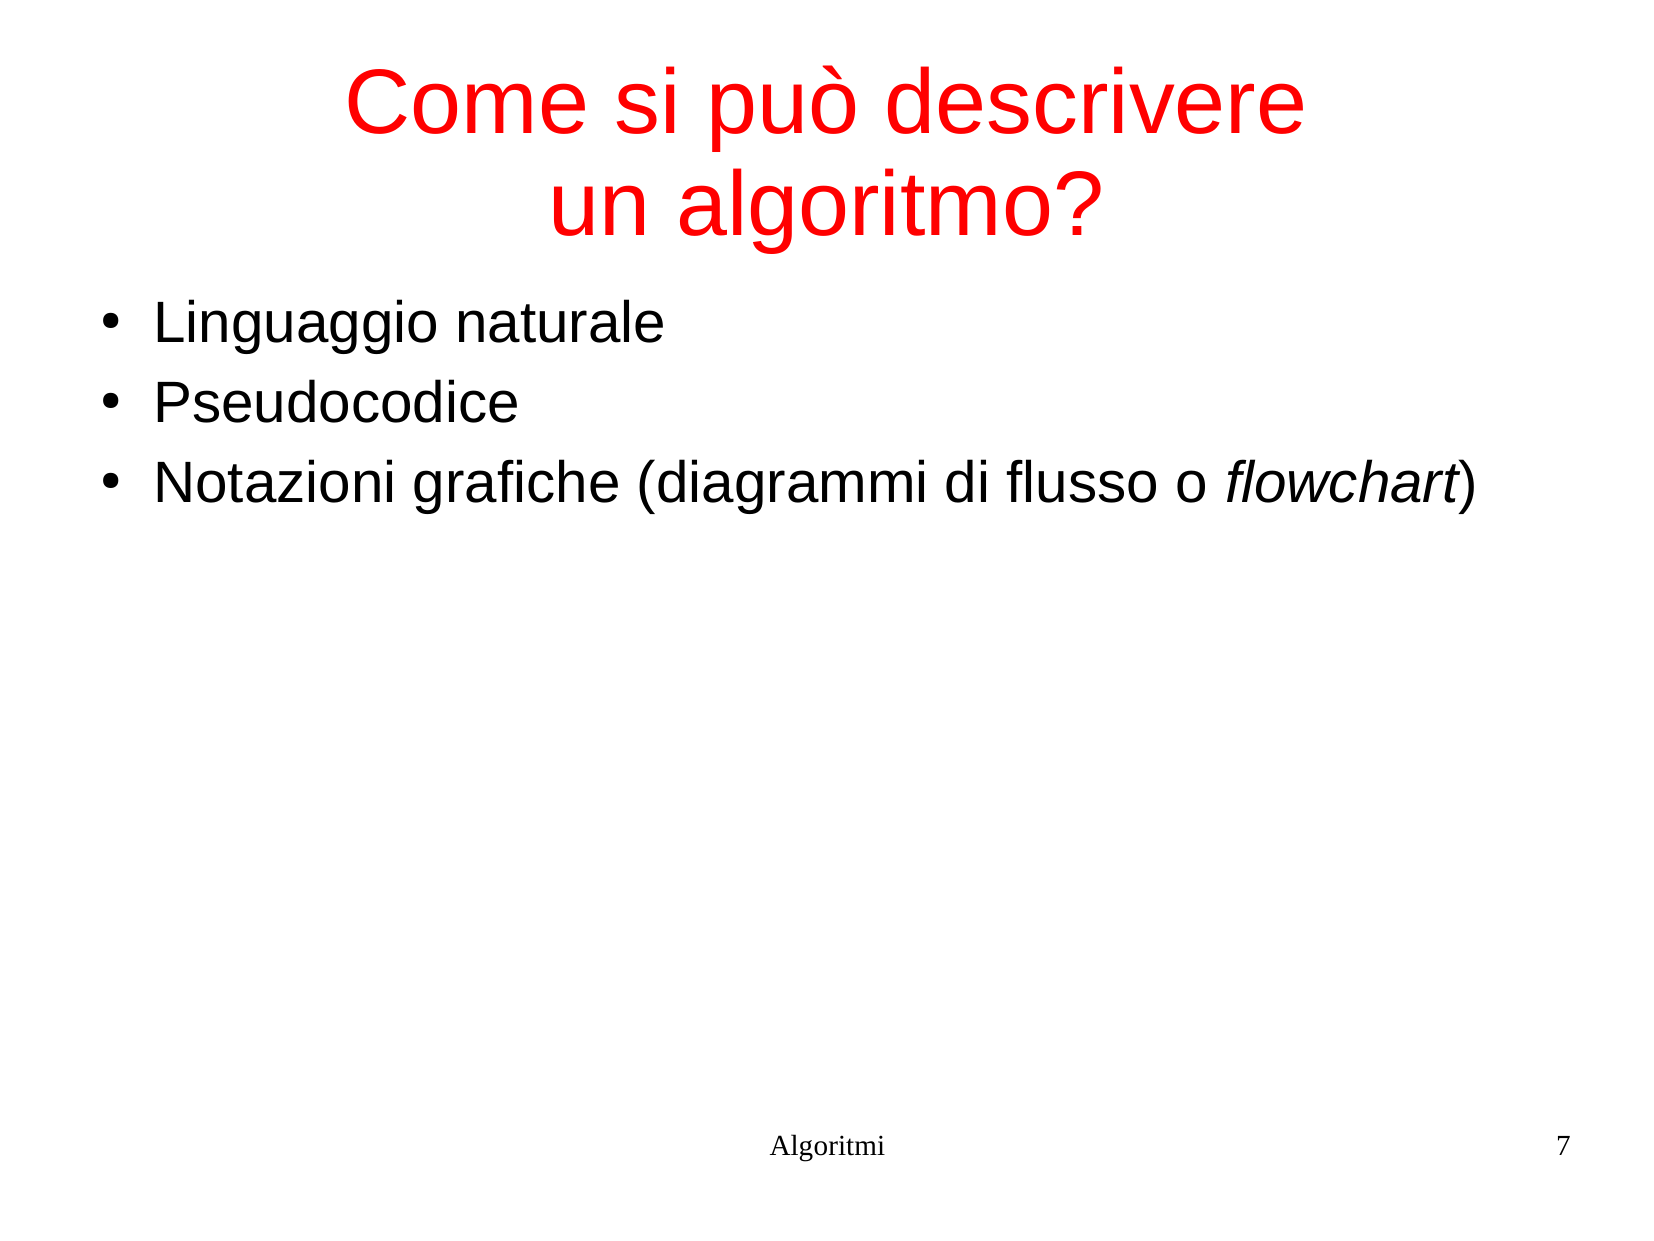

# Come si può descrivere un algoritmo?
Linguaggio naturale
Pseudocodice
Notazioni grafiche (diagrammi di flusso o flowchart)
Algoritmi
7